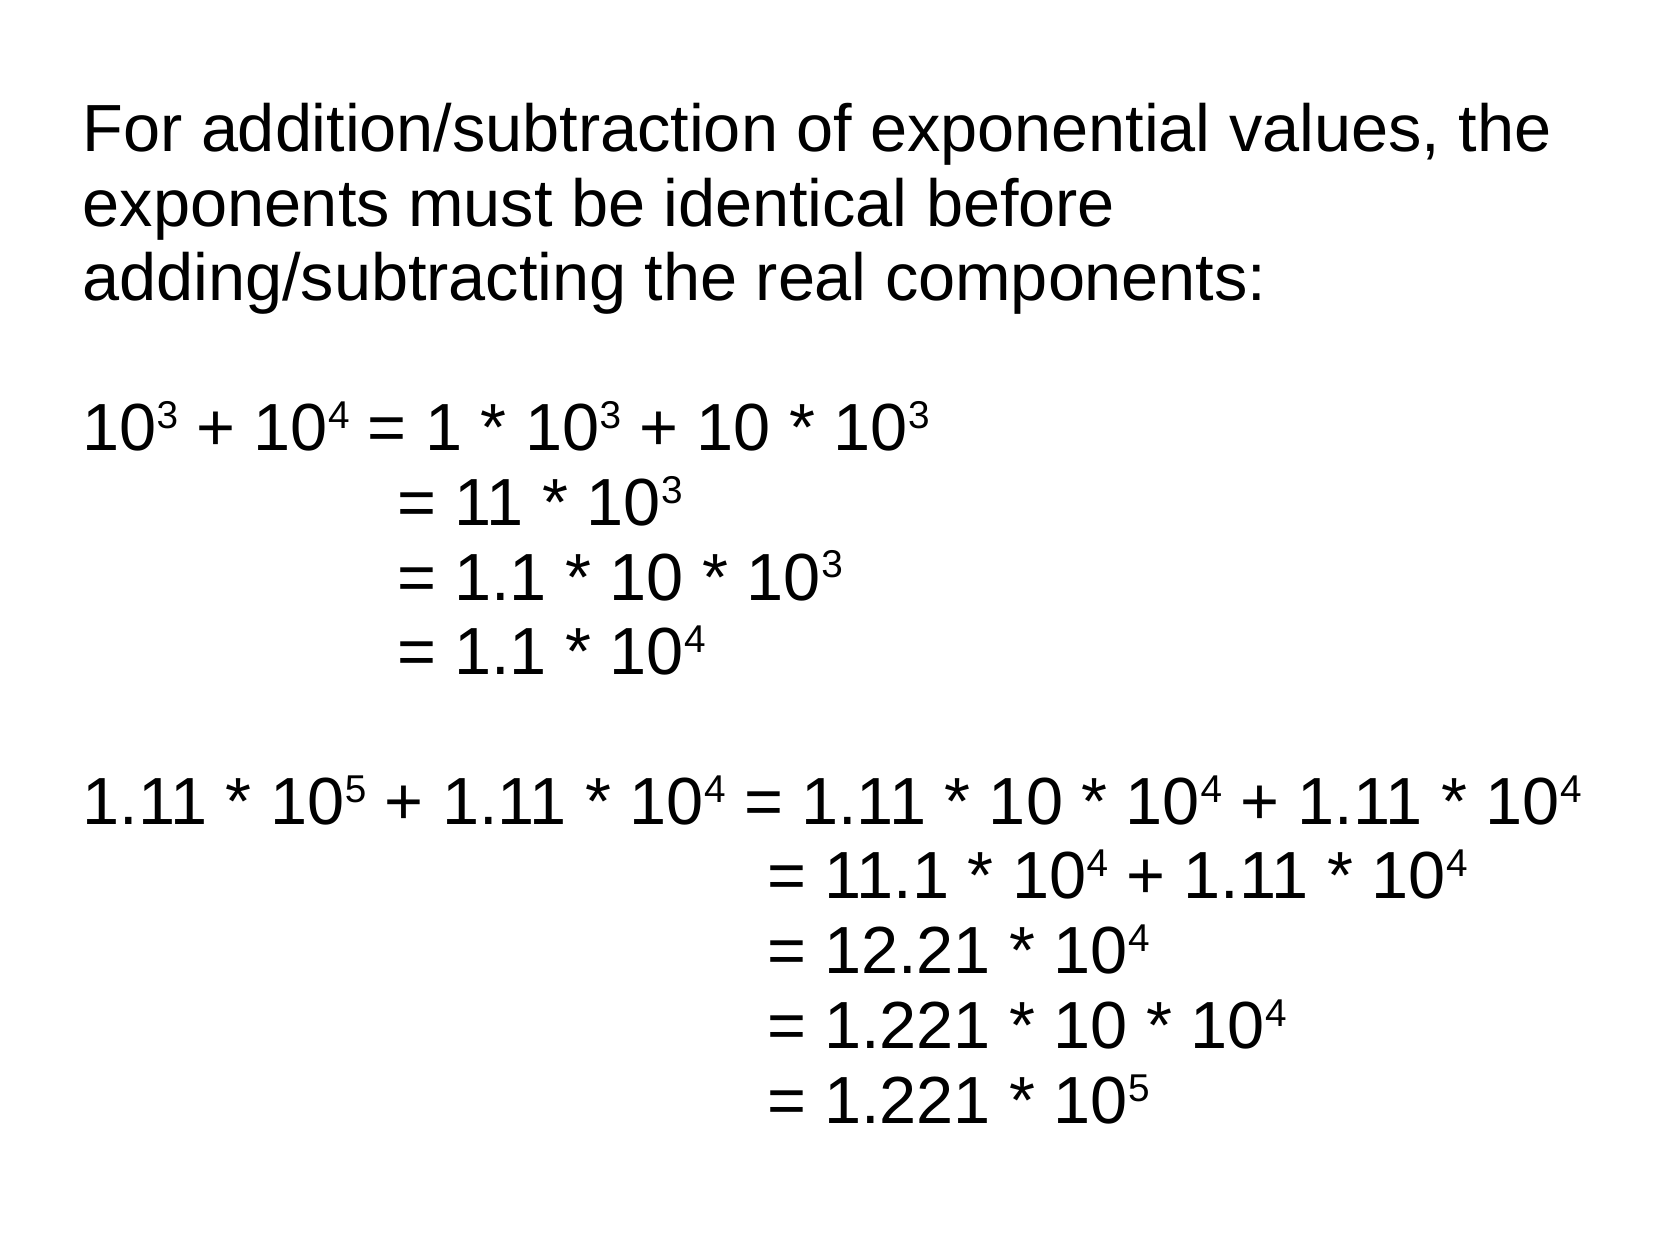

# For addition/subtraction of exponential values, the exponents must be identical before adding/subtracting the real components:
103 + 104 = 1 * 103 + 10 * 103
 = 11 * 103
 = 1.1 * 10 * 103
 = 1.1 * 104
1.11 * 105 + 1.11 * 104 = 1.11 * 10 * 104 + 1.11 * 104
 = 11.1 * 104 + 1.11 * 104
 = 12.21 * 104
 = 1.221 * 10 * 104
 = 1.221 * 105